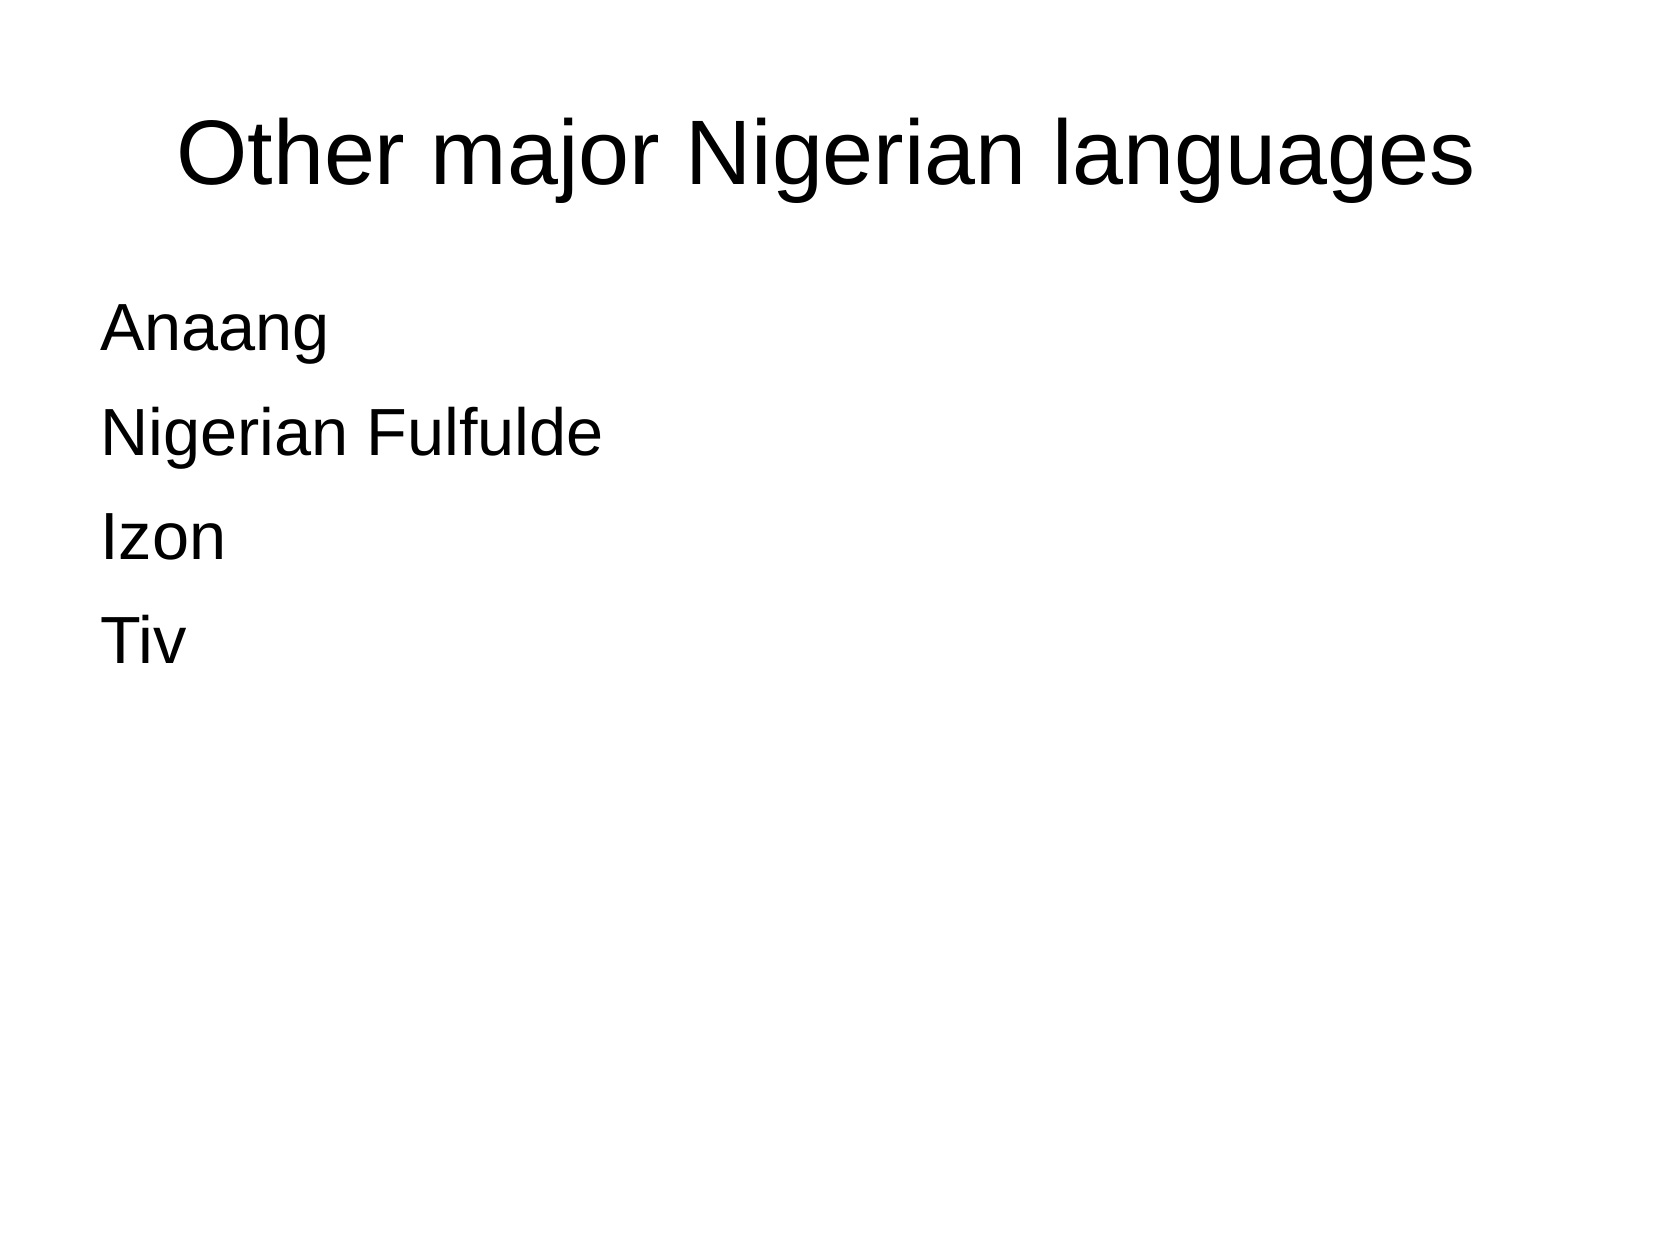

# Other major Nigerian languages
Anaang
Nigerian Fulfulde
Izon
Tiv